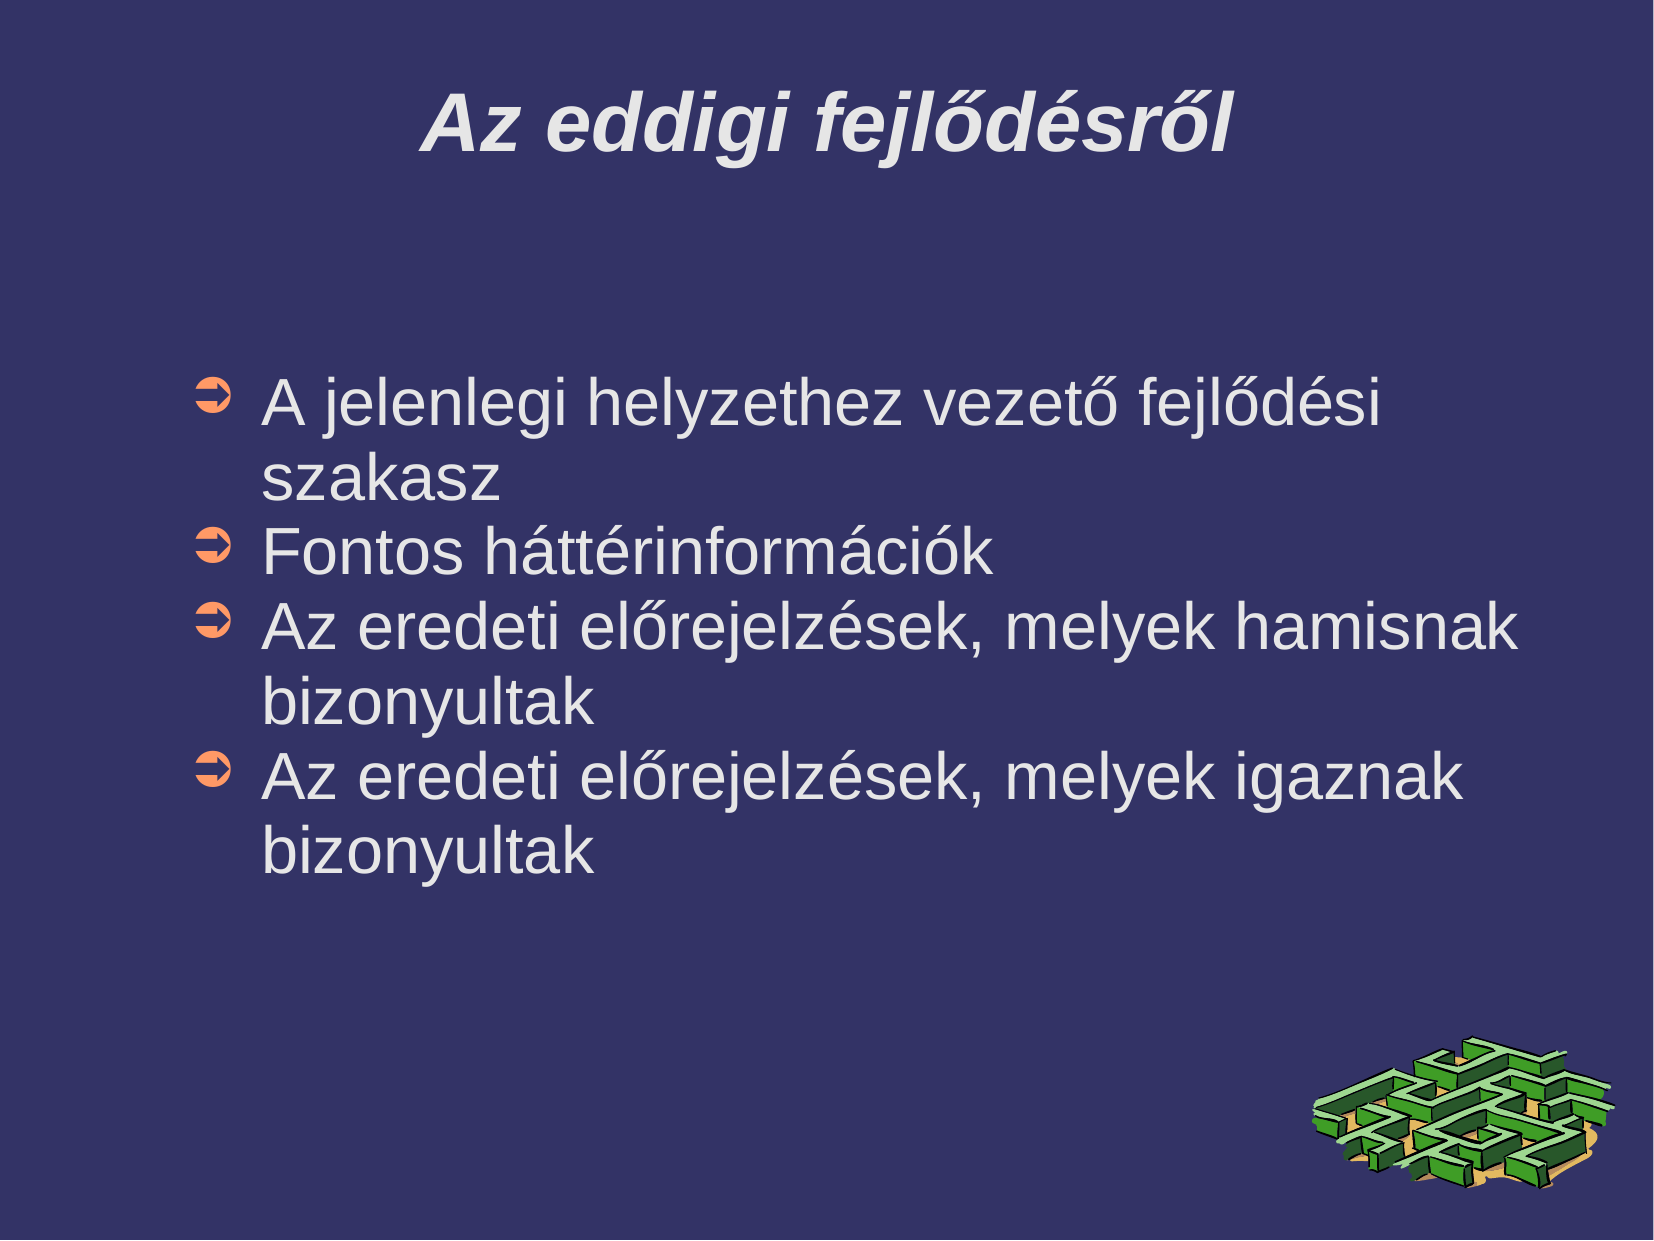

# Az eddigi fejlődésről
A jelenlegi helyzethez vezető fejlődési szakasz
Fontos háttérinformációk
Az eredeti előrejelzések, melyek hamisnak bizonyultak
Az eredeti előrejelzések, melyek igaznak bizonyultak